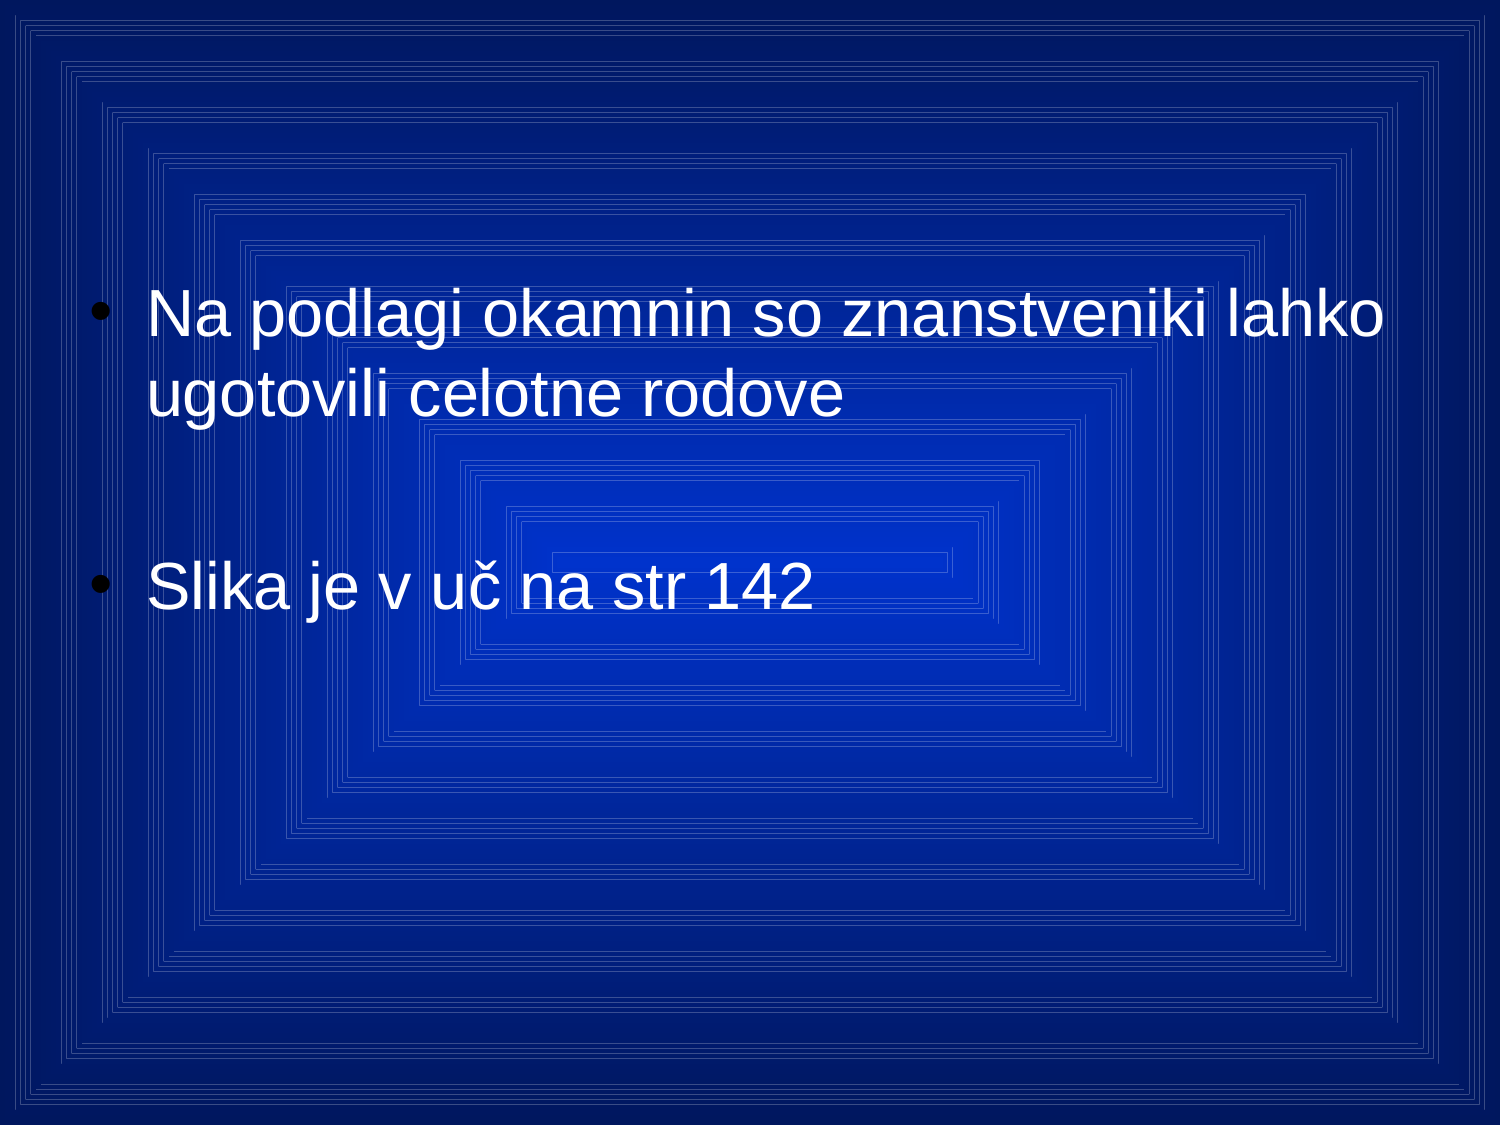

#
Na podlagi okamnin so znanstveniki lahko ugotovili celotne rodove
Slika je v uč na str 142